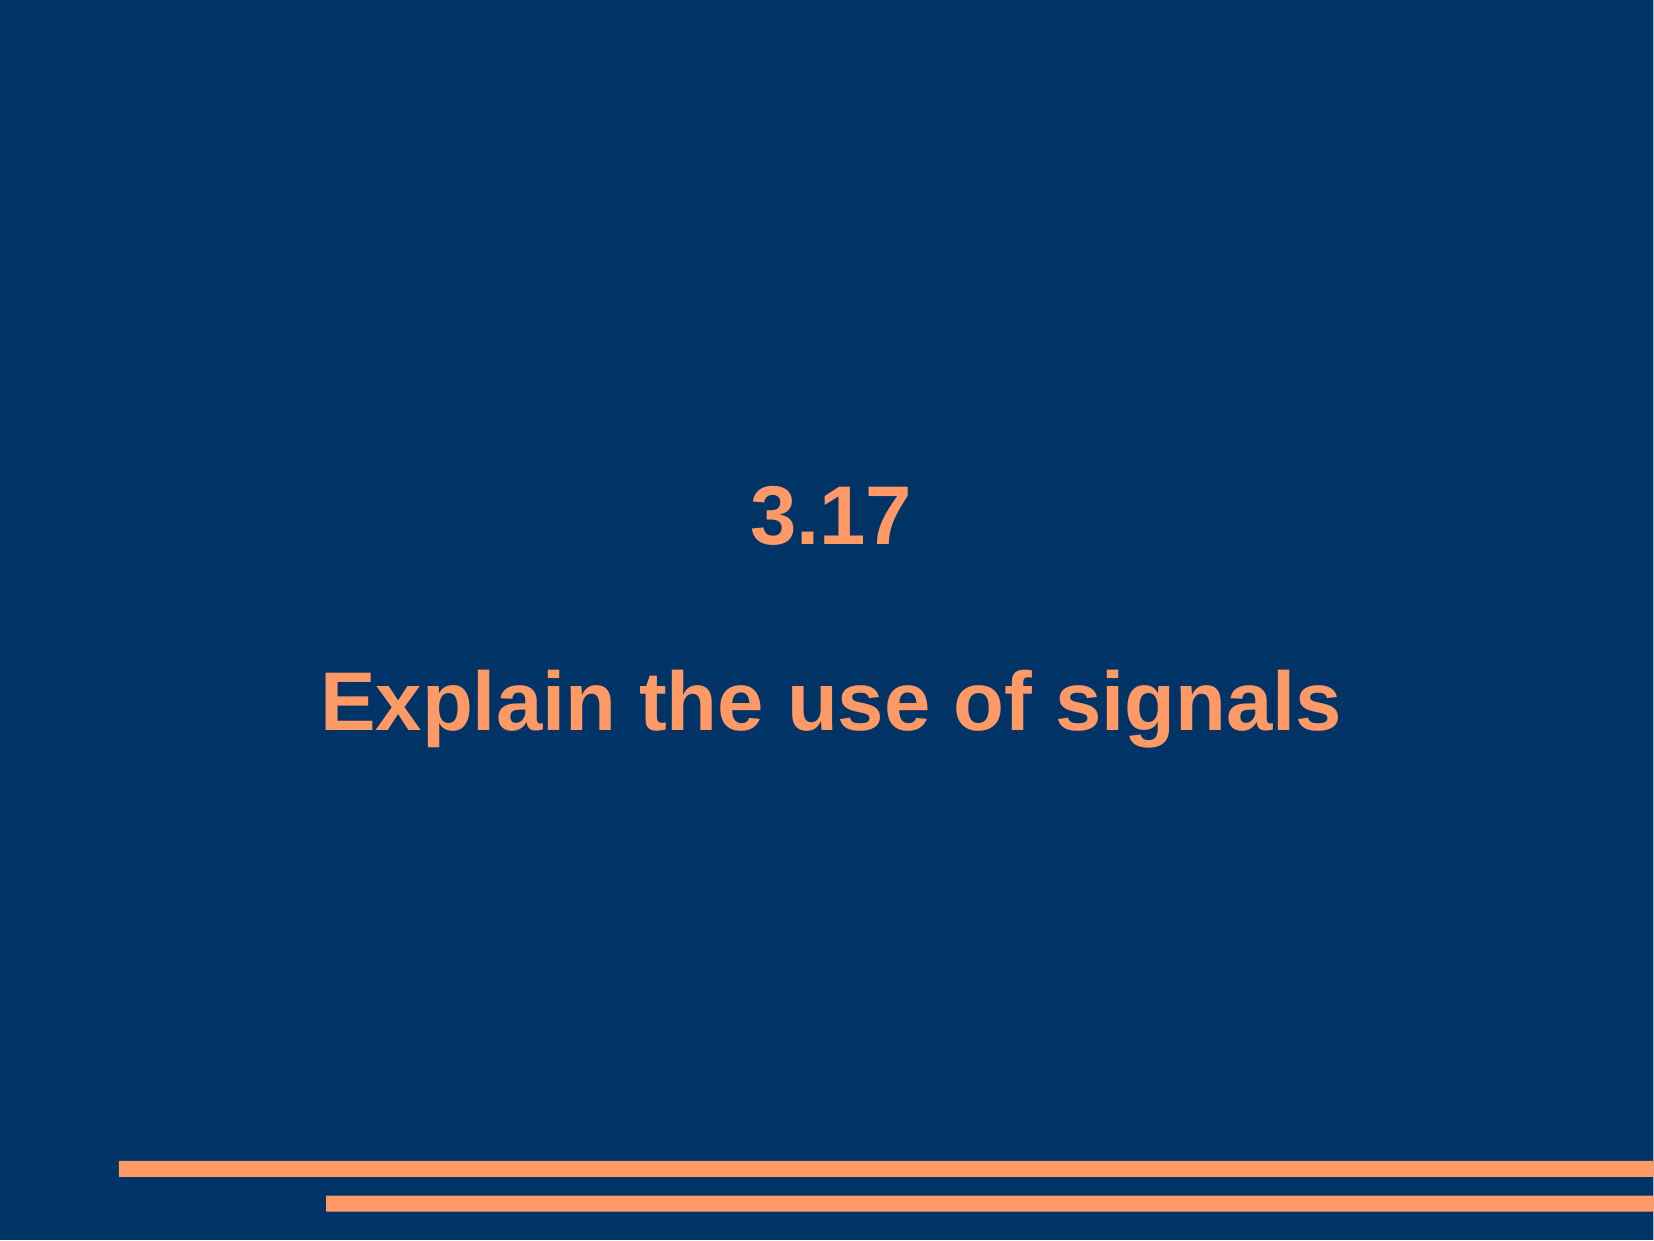

# 3.17 Explain the use of signals